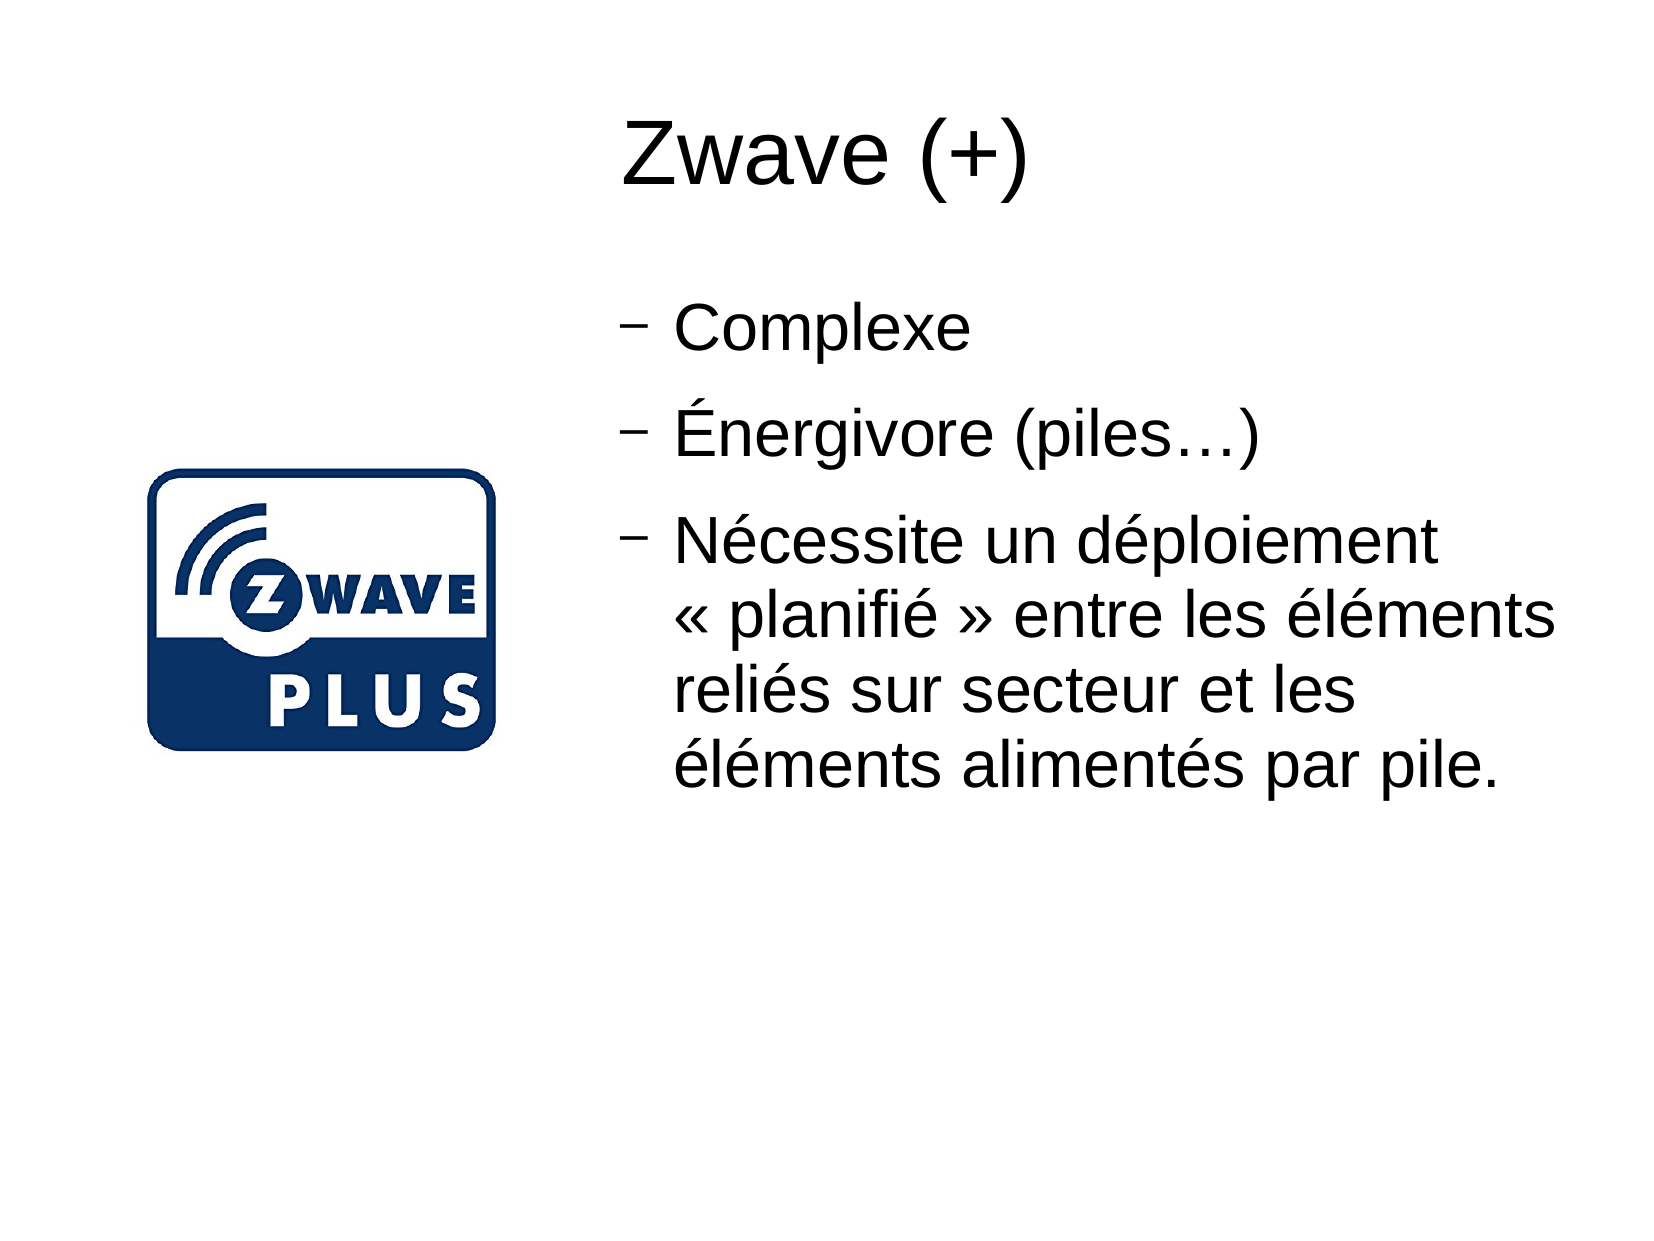

# Zwave (+)
Complexe
Énergivore (piles…)
Nécessite un déploiement « planifié » entre les éléments reliés sur secteur et les éléments alimentés par pile.